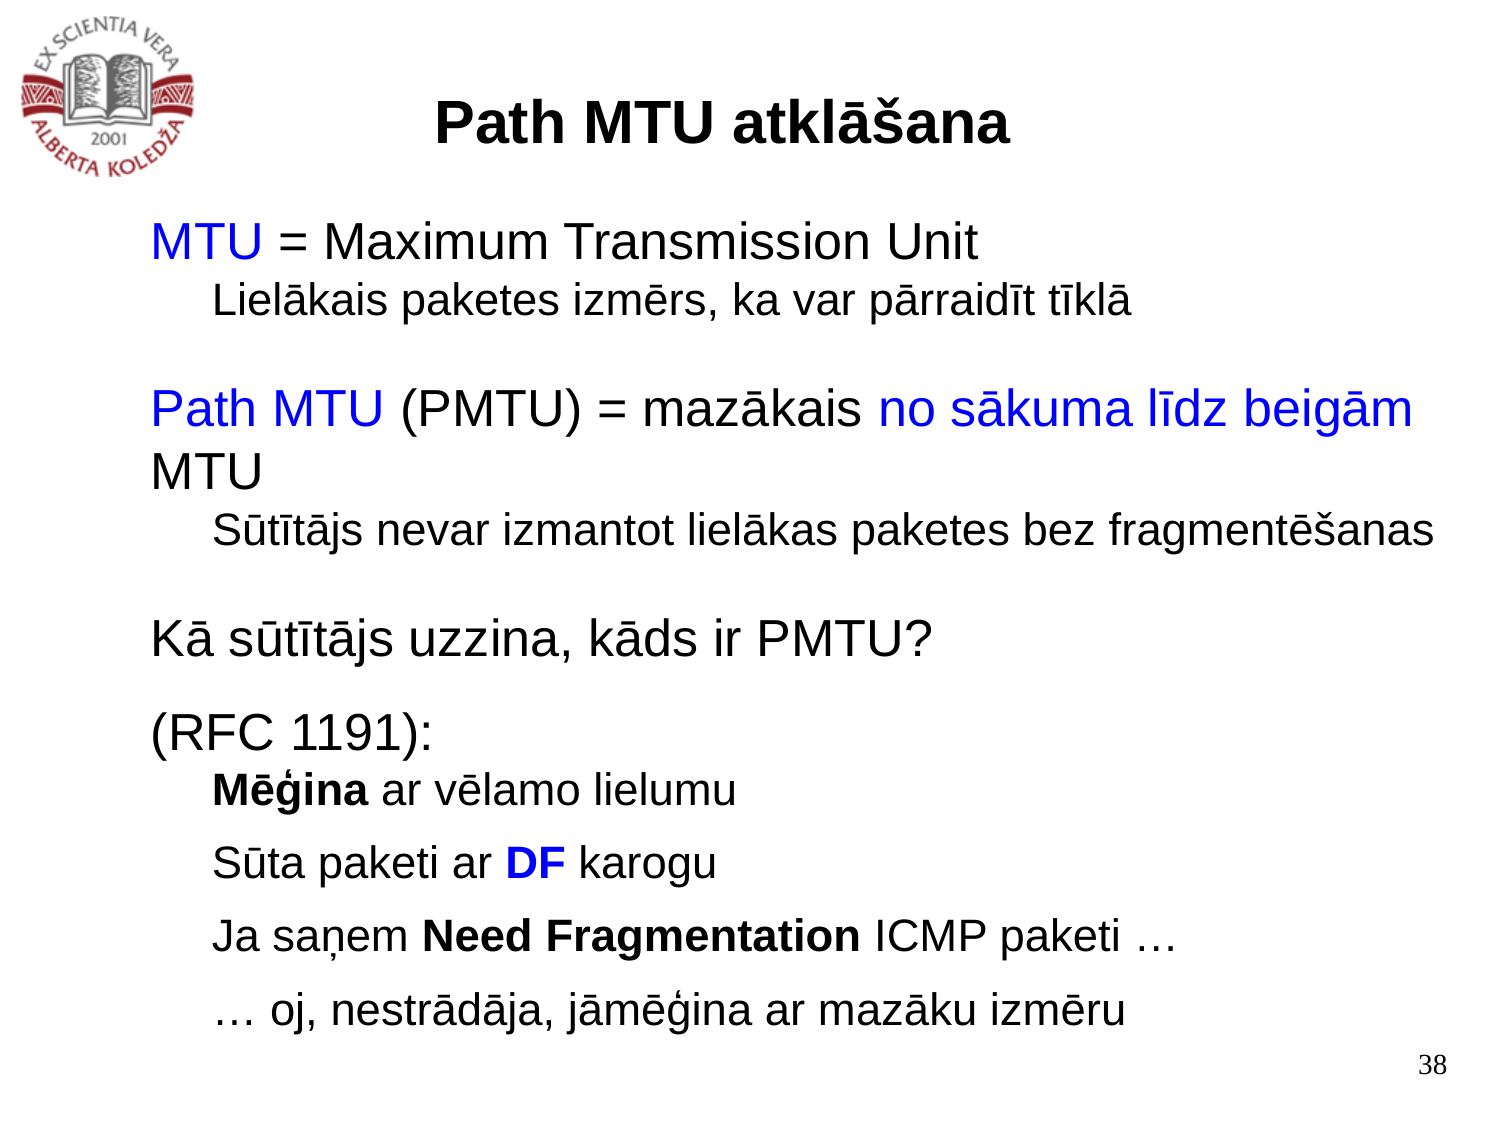

# Path MTU atklāšana
MTU = Maximum Transmission Unit
Lielākais paketes izmērs, ka var pārraidīt tīklā
Path MTU (PMTU) = mazākais no sākuma līdz beigām MTU
Sūtītājs nevar izmantot lielākas paketes bez fragmentēšanas
Kā sūtītājs uzzina, kāds ir PMTU?
(RFC 1191):
Mēģina ar vēlamo lielumu
Sūta paketi ar DF karogu
Ja saņem Need Fragmentation ICMP paketi …
… oj, nestrādāja, jāmēģina ar mazāku izmēru